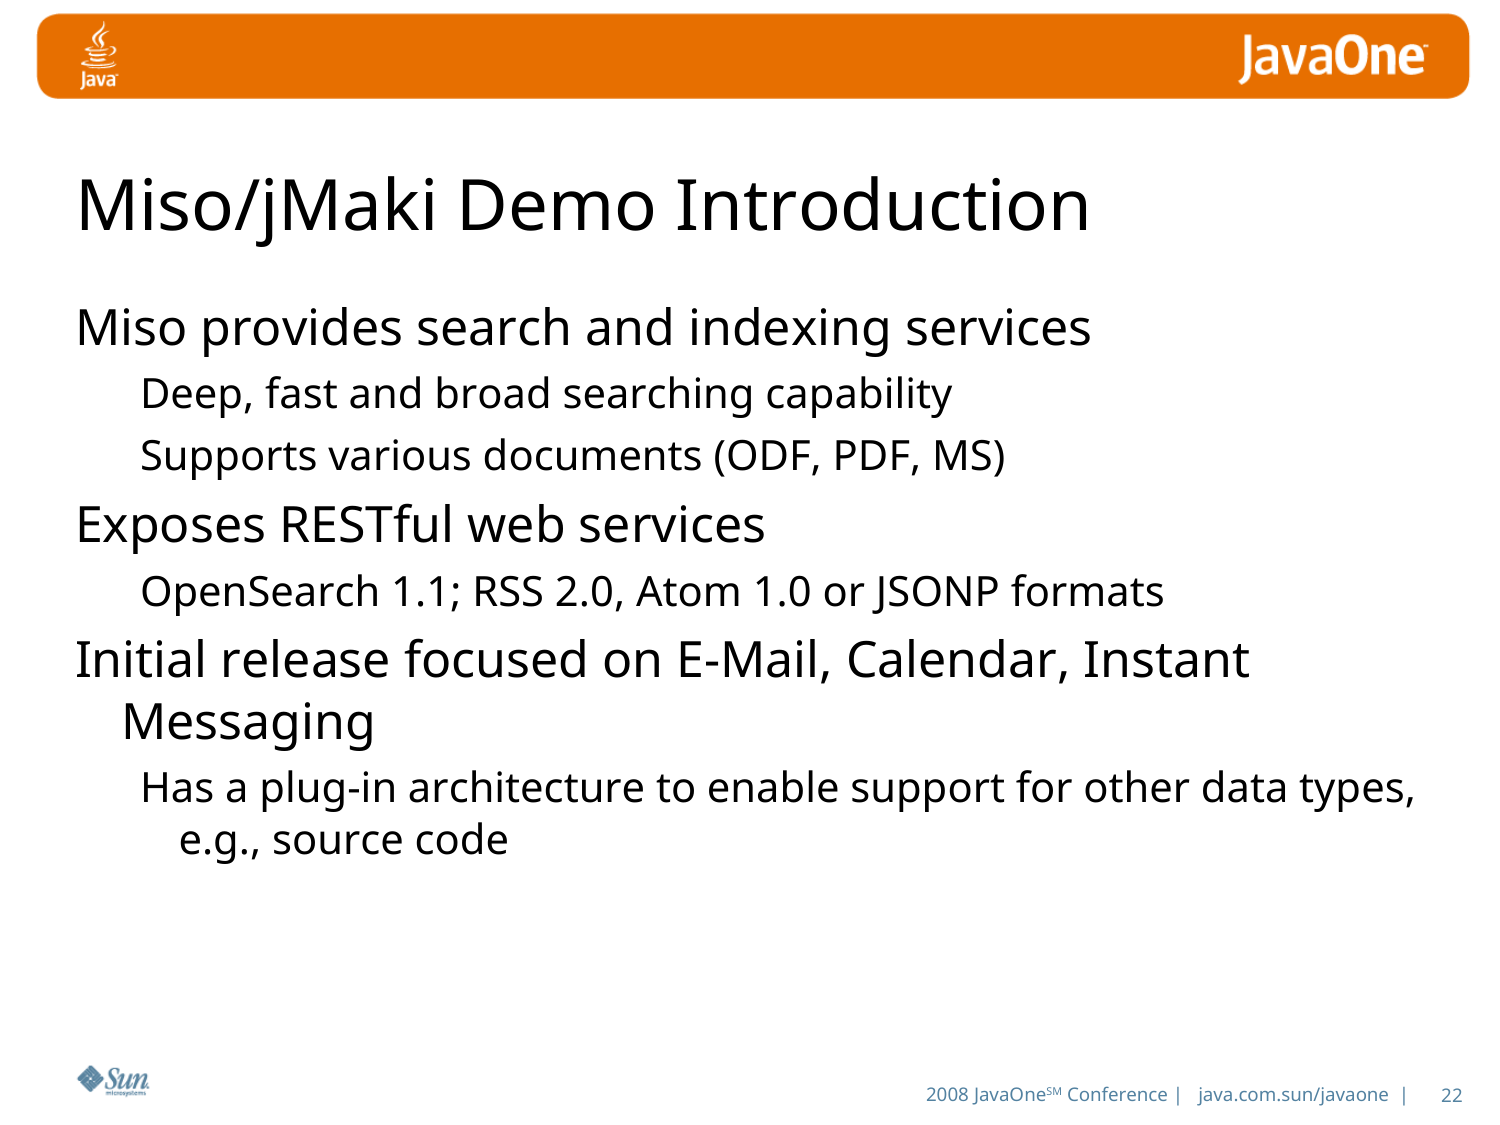

# Miso/jMaki Demo Introduction
Miso provides search and indexing services
Deep, fast and broad searching capability
Supports various documents (ODF, PDF, MS)
Exposes RESTful web services
OpenSearch 1.1; RSS 2.0, Atom 1.0 or JSONP formats
Initial release focused on E-Mail, Calendar, Instant Messaging
Has a plug-in architecture to enable support for other data types, e.g., source code